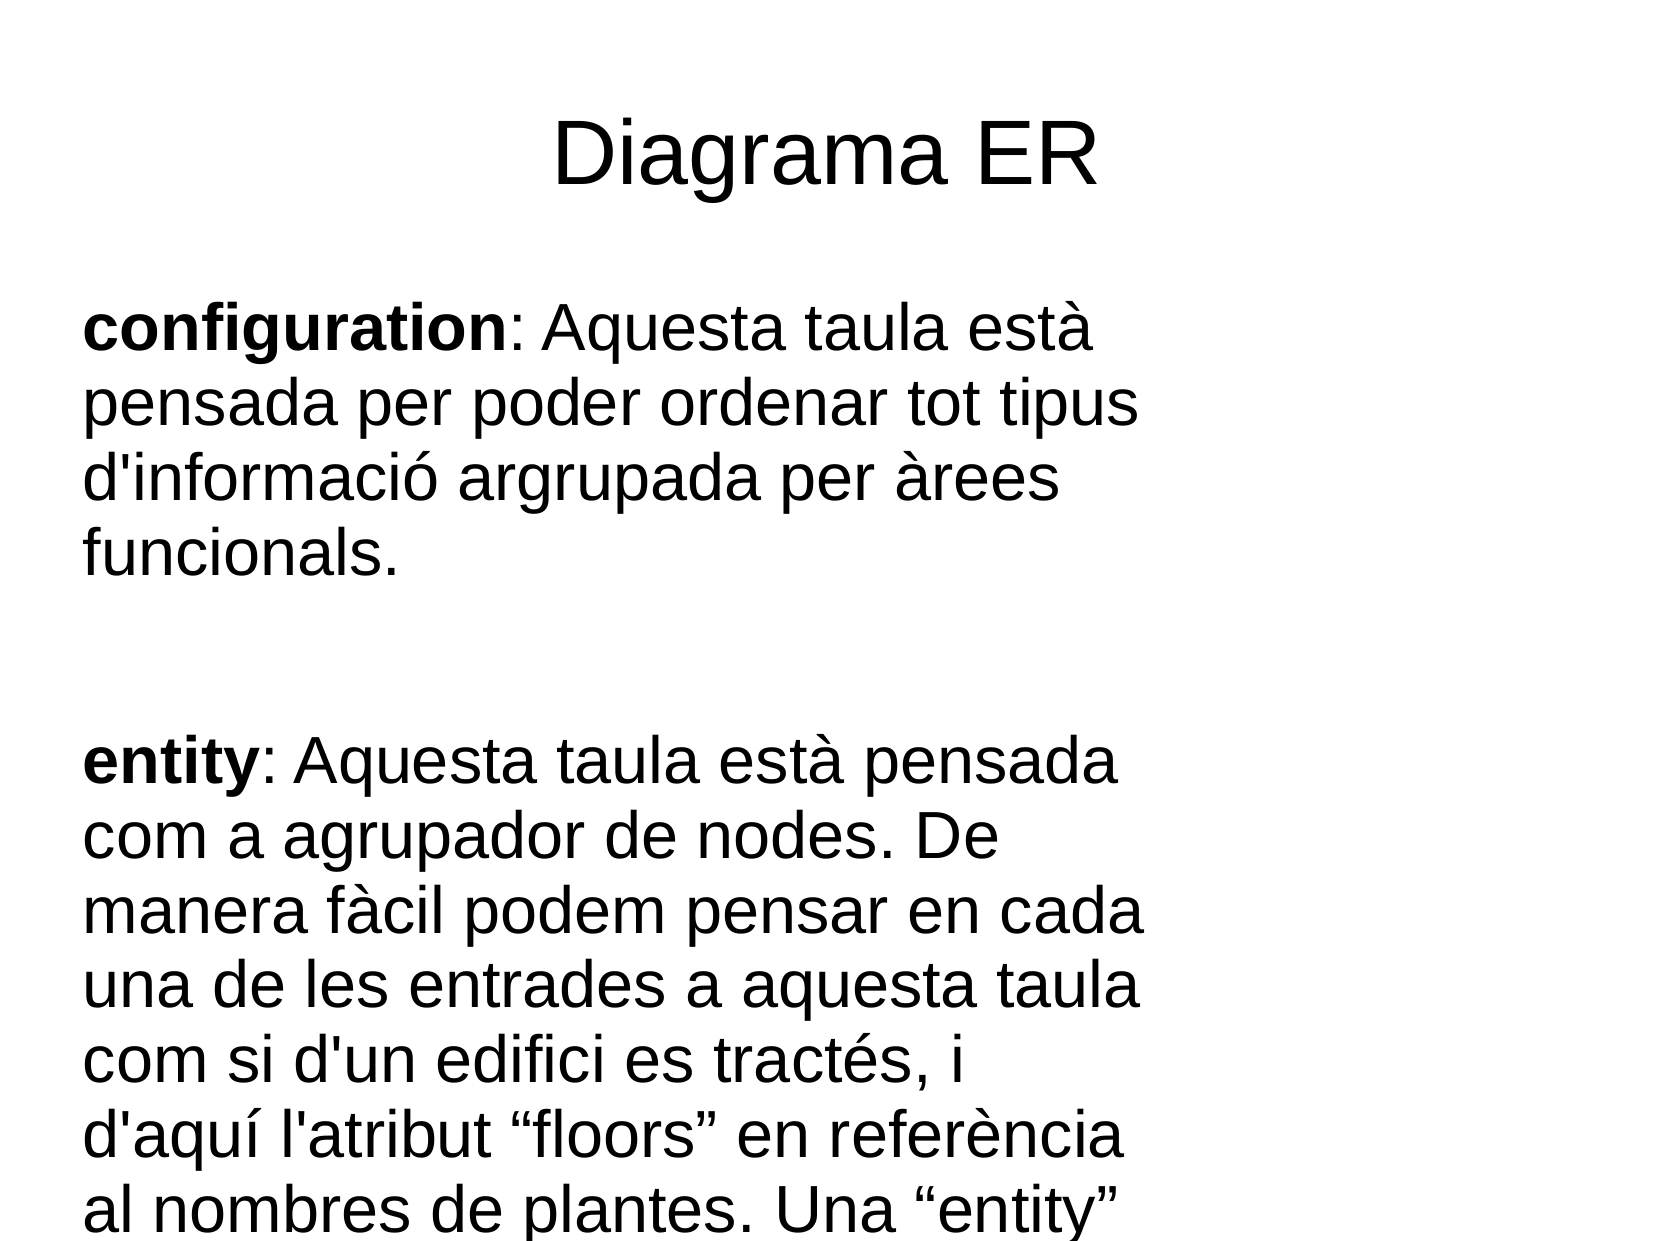

# Diagrama ER
configuration: Aquesta taula està pensada per poder ordenar tot tipus d'informació argrupada per àrees funcionals.
entity: Aquesta taula està pensada com a agrupador de nodes. De manera fàcil podem pensar en cada una de les entrades a aquesta taula com si d'un edifici es tractés, i d'aquí l'atribut “floors” en referència al nombres de plantes. Una “entity” pot tenir N equips de xarxes, i el camp “geo_location” en guarda la ubicació al mapa.
node: Cara registre d'aquesta representa un equip de xarxa que es monitoritza a OpenNMS. Té una clau forana ja que la seva ubicació serà la de l'”entity” (l'edifici) on es trobi.